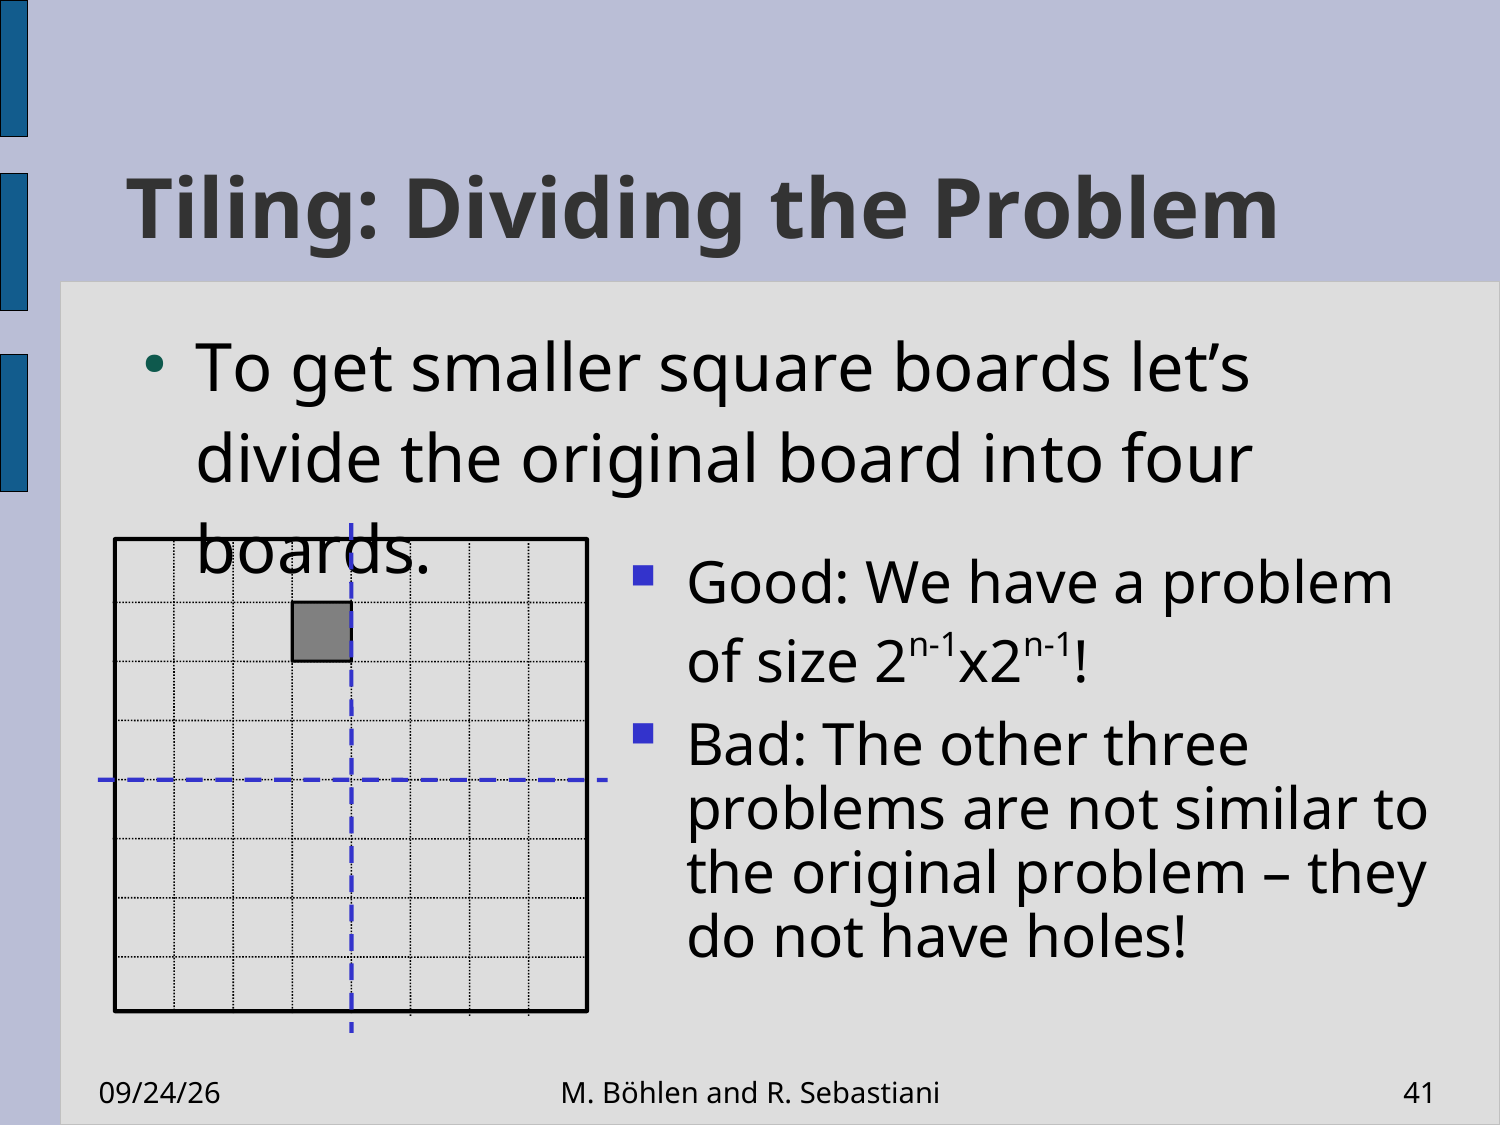

# Tiling: Dividing the Problem
To get smaller square boards let’s divide the original board into four boards.
Good: We have a problem of size 2n-1x2n-1!
Bad: The other three problems are not similar to the original problem – they do not have holes!
M. Böhlen and R. Sebastiani
41